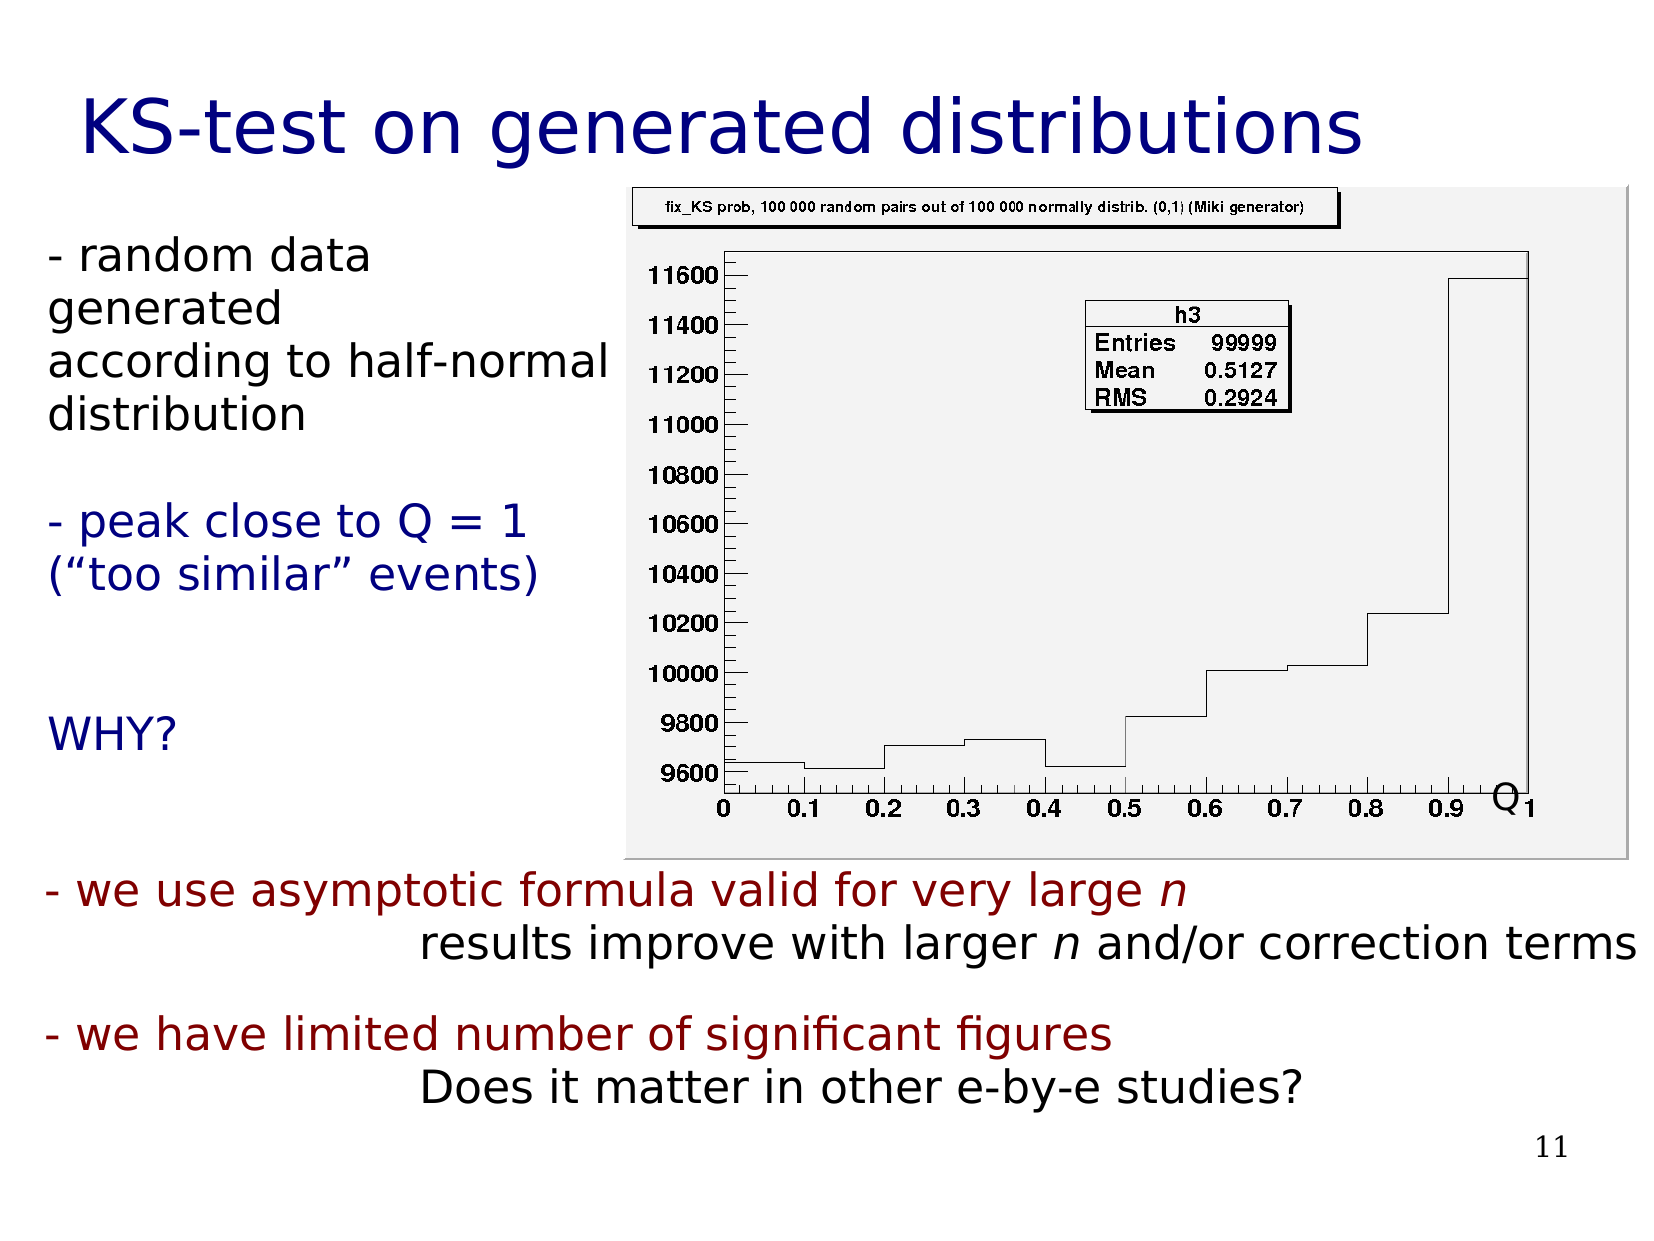

# KS-test on generated distributions
- random data generated
according to half-normal
distribution
- peak close to Q = 1
(“too similar” events)
WHY?
Q
- we use asymptotic formula valid for very large n
					results improve with larger n and/or correction terms
- we have limited number of significant figures
					Does it matter in other e-by-e studies?
11